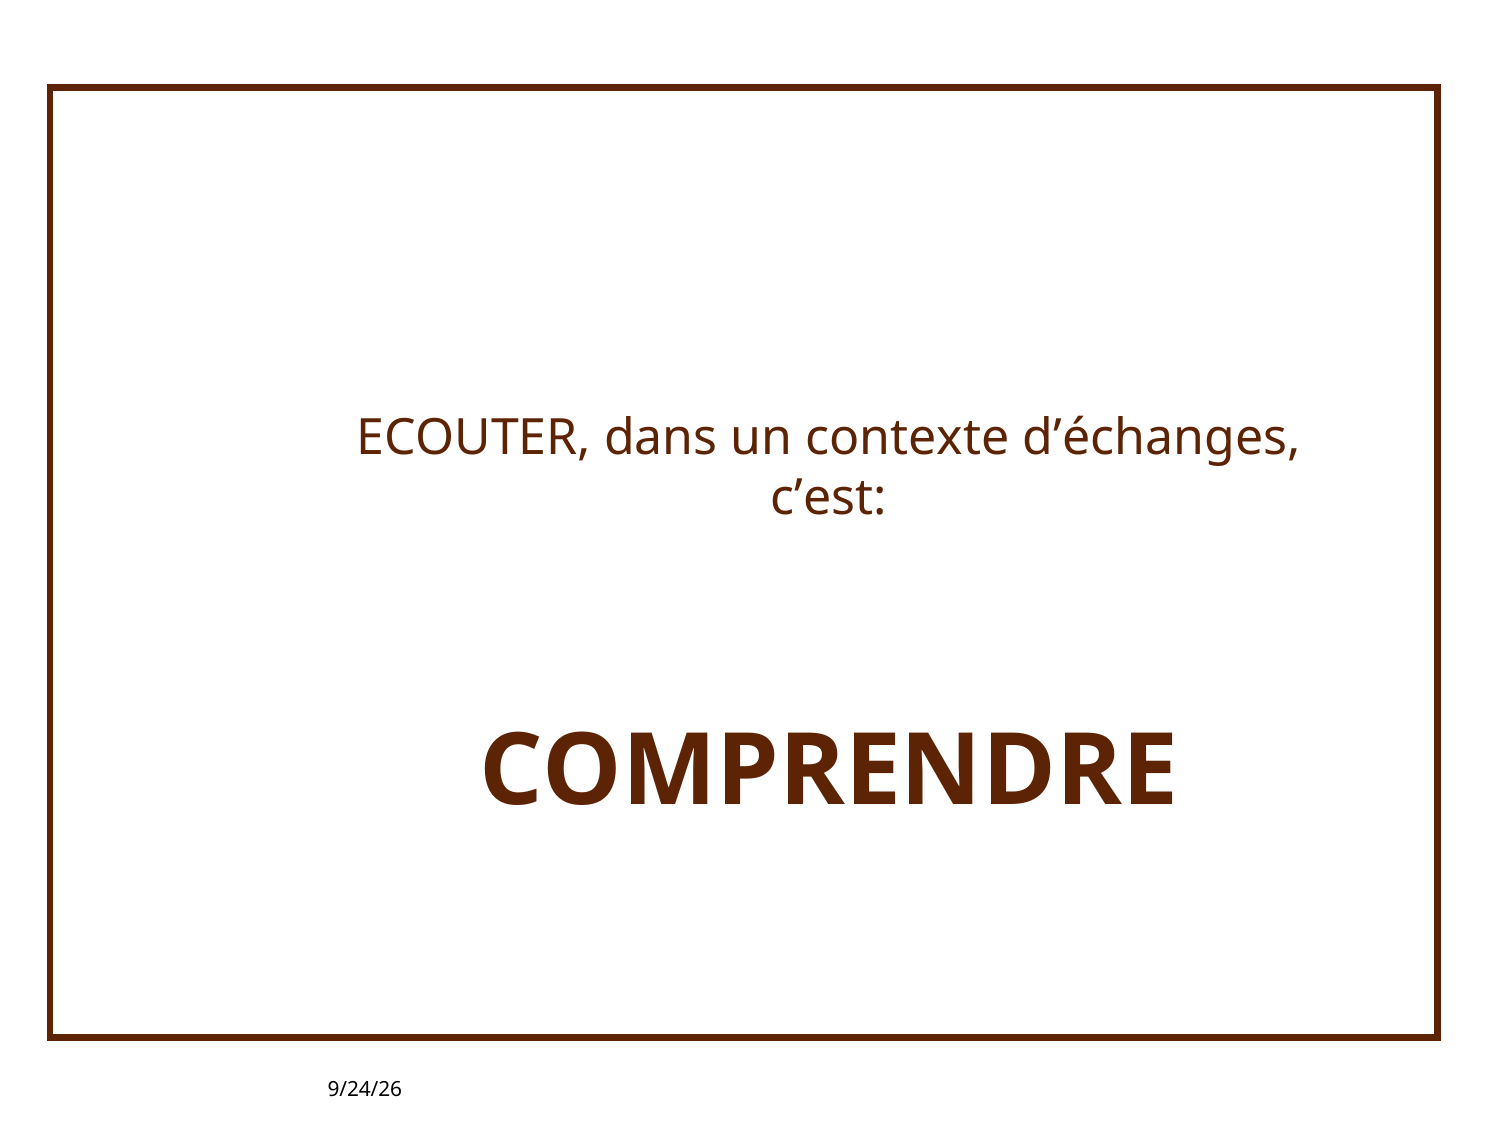

# ECOUTER, dans un contexte d’échanges, c’est: COMPRENDRE